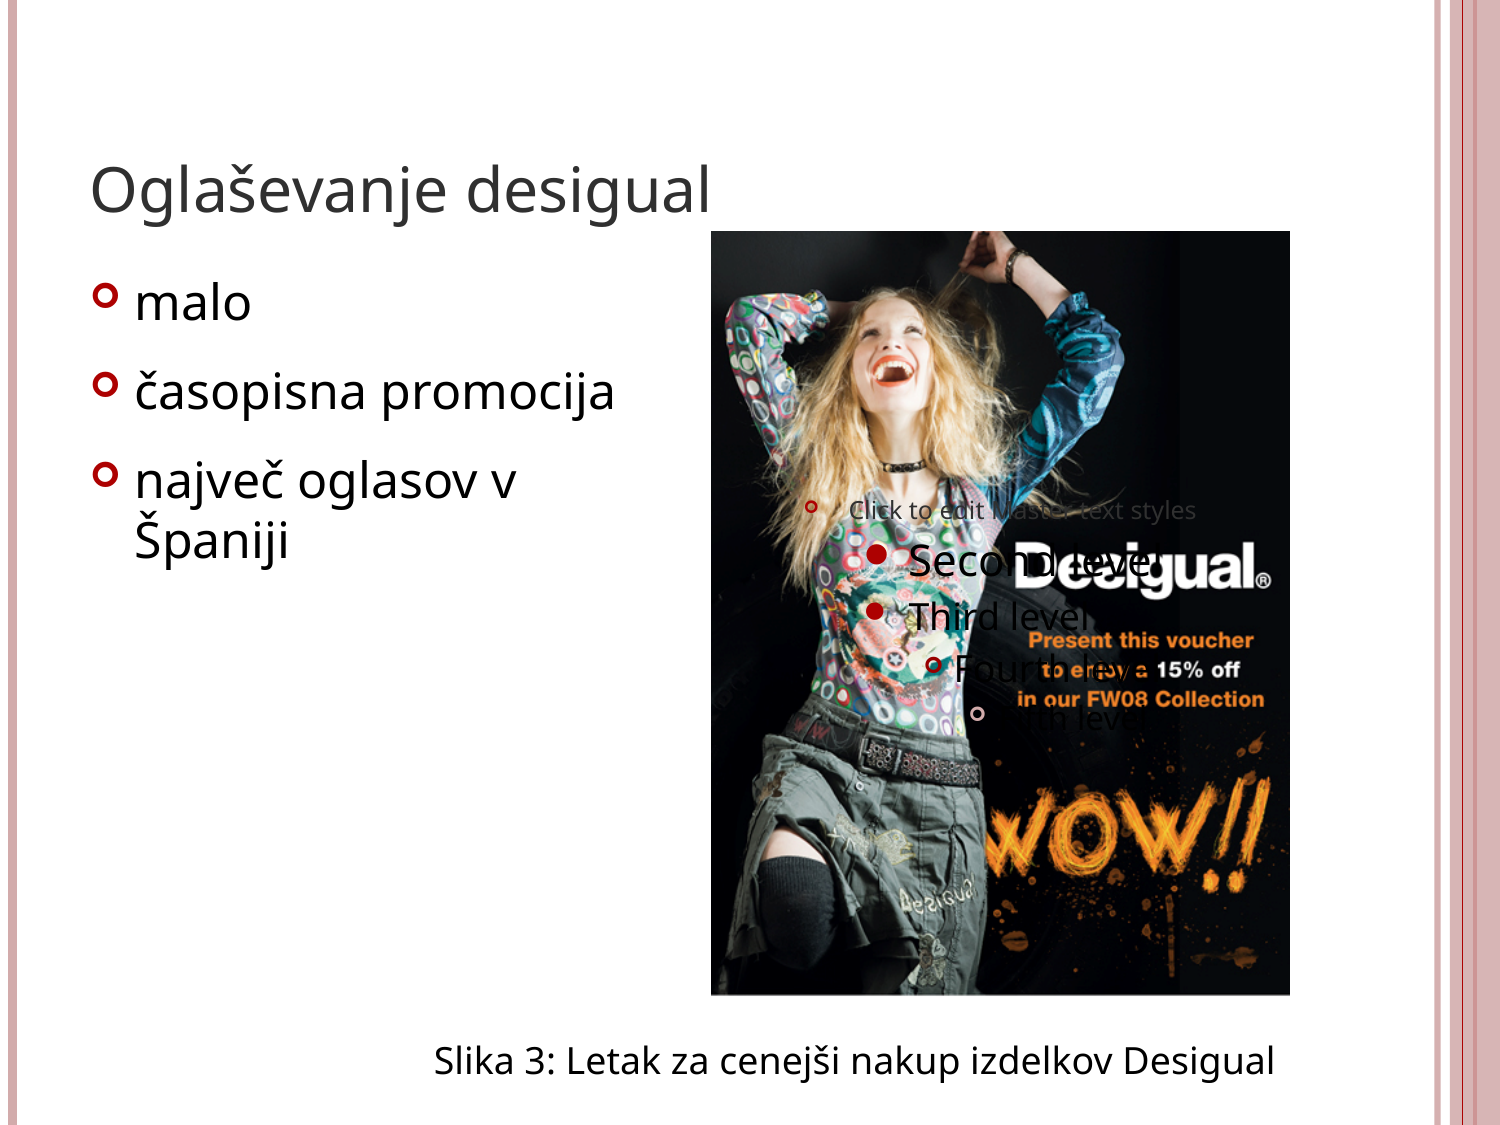

# Oglaševanje desigual
Click to edit Master text styles
Second level
Third level
Fourth level
Fifth level
malo
časopisna promocija
največ oglasov v Španiji
Slika 3: Letak za cenejši nakup izdelkov Desigual